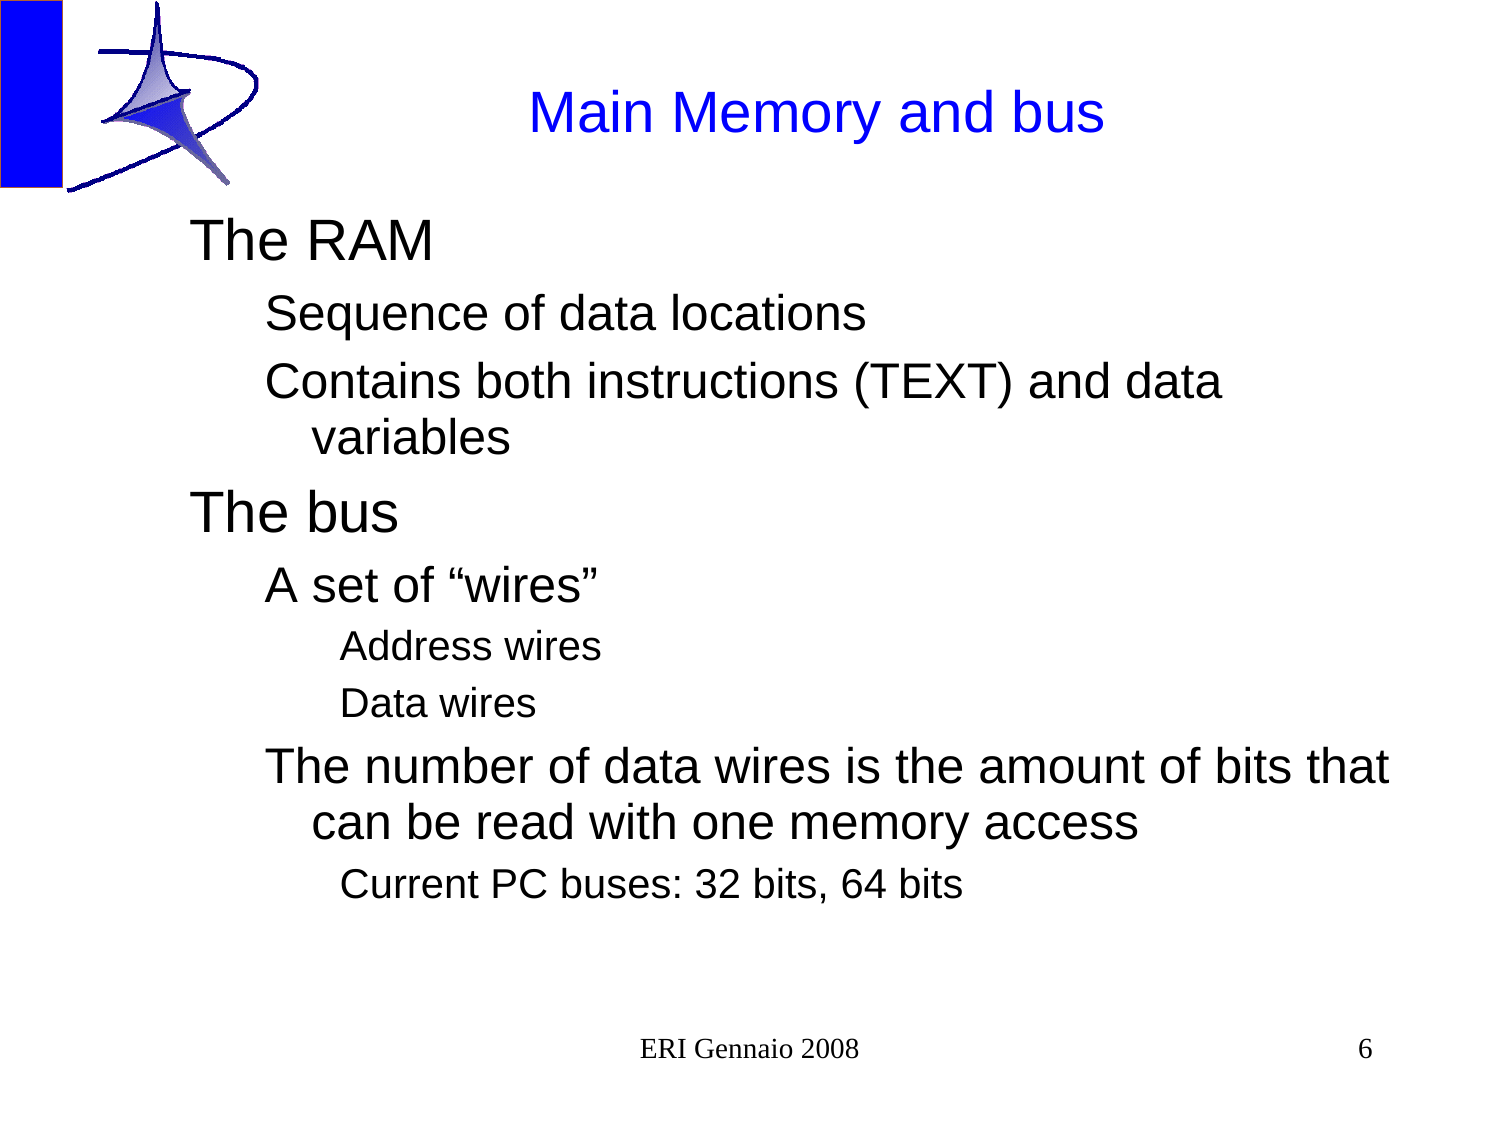

# Main Memory and bus
The RAM
Sequence of data locations
Contains both instructions (TEXT) and data variables
The bus
A set of “wires”
Address wires
Data wires
The number of data wires is the amount of bits that can be read with one memory access
Current PC buses: 32 bits, 64 bits
ERI Gennaio 2008
6